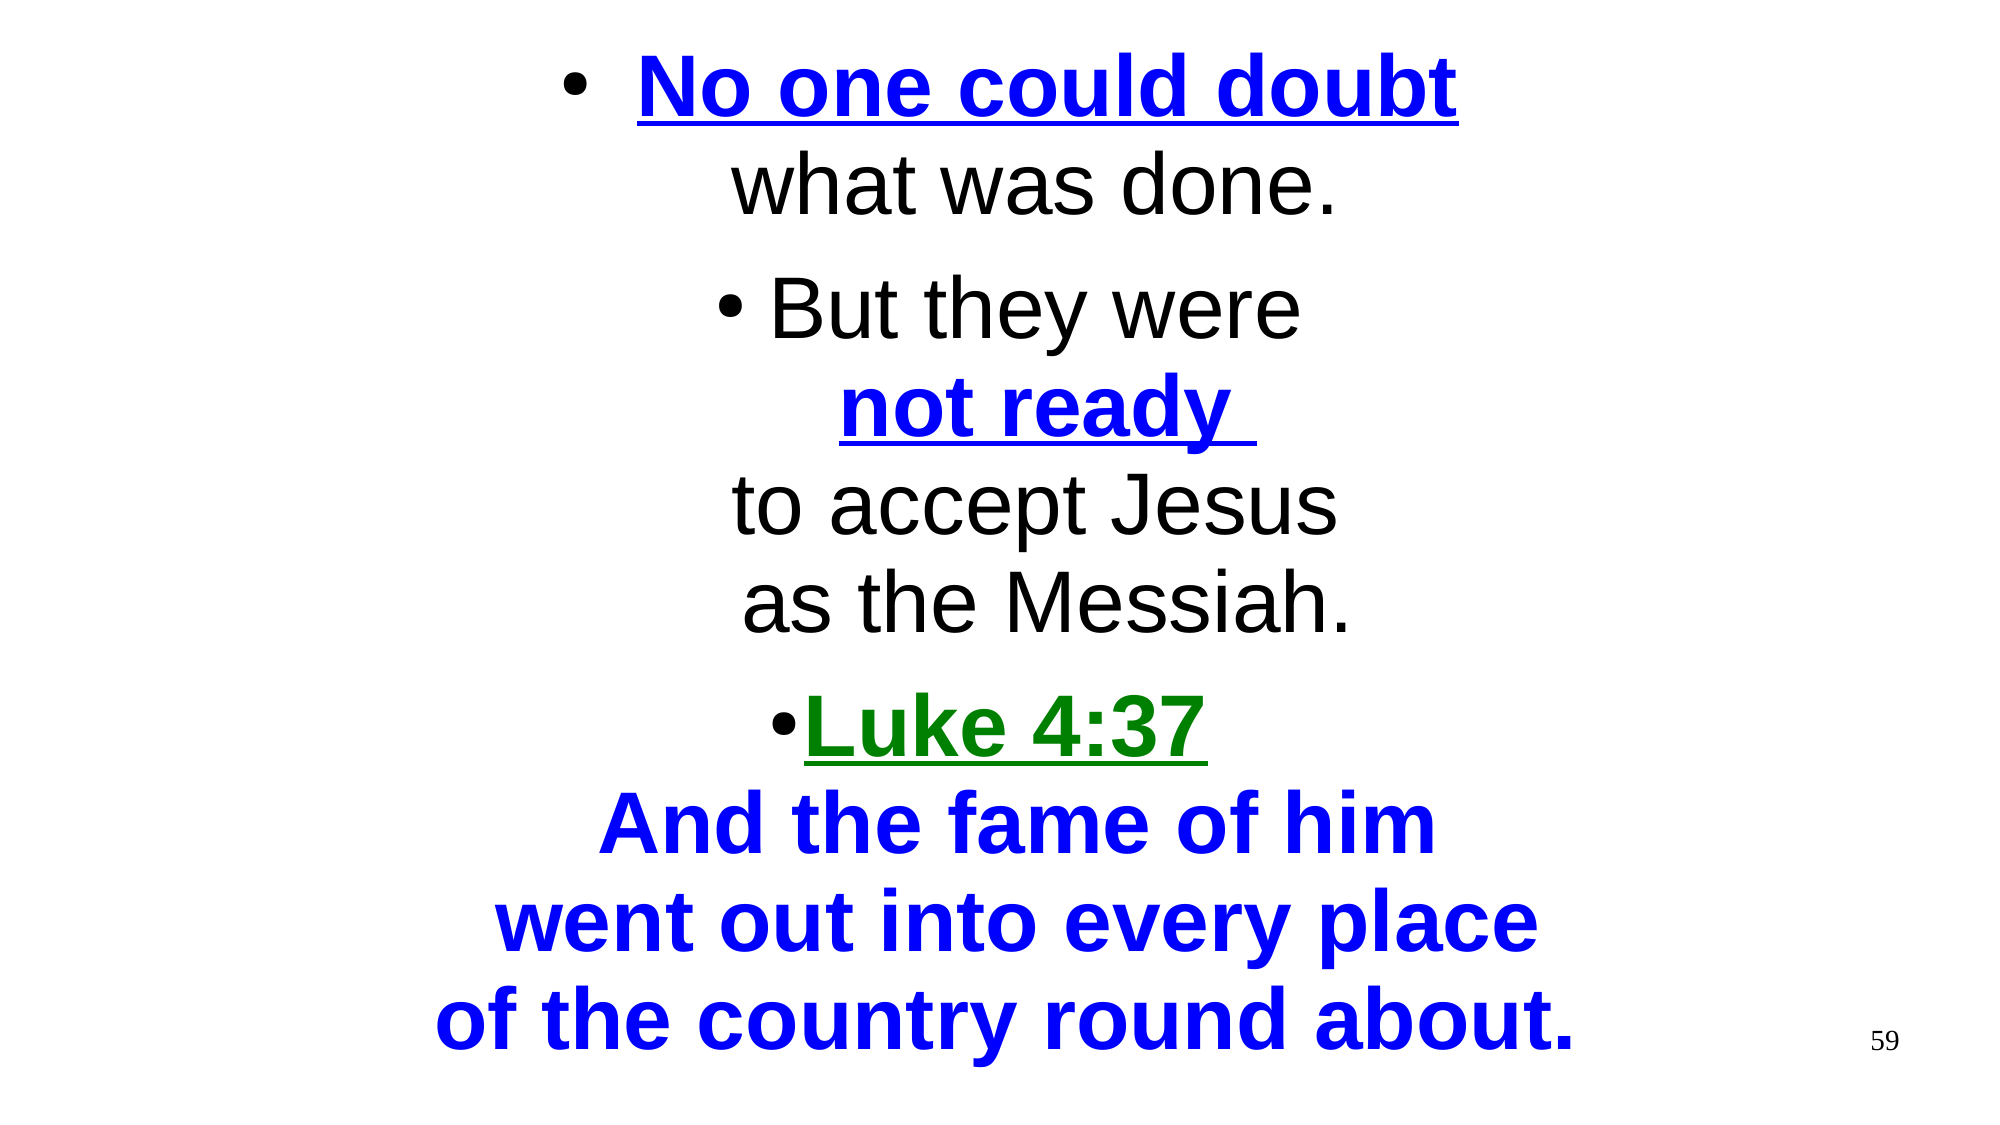

# No one could doubt what was done.
But they were
not ready
to accept Jesus
as the Messiah.
Luke 4:37 
And the fame of him
went out into every place
of the country round about.
59